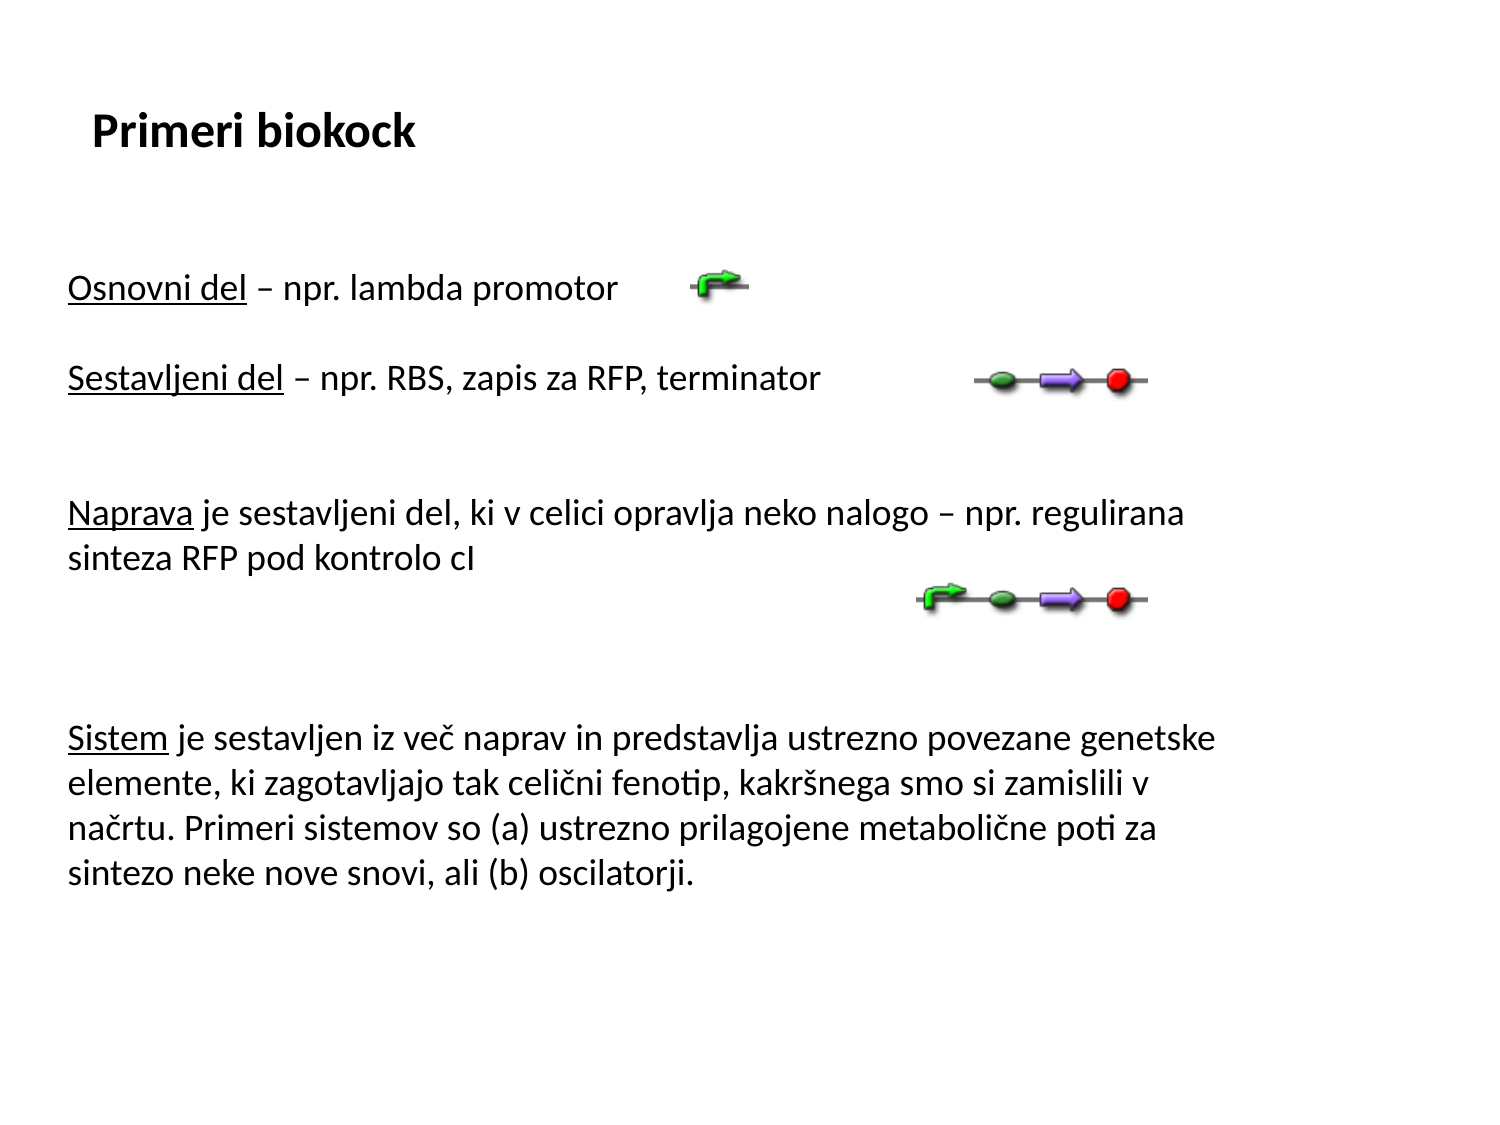

Primeri biokock
Osnovni del – npr. lambda promotor
Sestavljeni del – npr. RBS, zapis za RFP, terminator
Naprava je sestavljeni del, ki v celici opravlja neko nalogo – npr. regulirana sinteza RFP pod kontrolo cI
Sistem je sestavljen iz več naprav in predstavlja ustrezno povezane genetske elemente, ki zagotavljajo tak celični fenotip, kakršnega smo si zamislili v načrtu. Primeri sistemov so (a) ustrezno prilagojene metabolične poti za sintezo neke nove snovi, ali (b) oscilatorji.